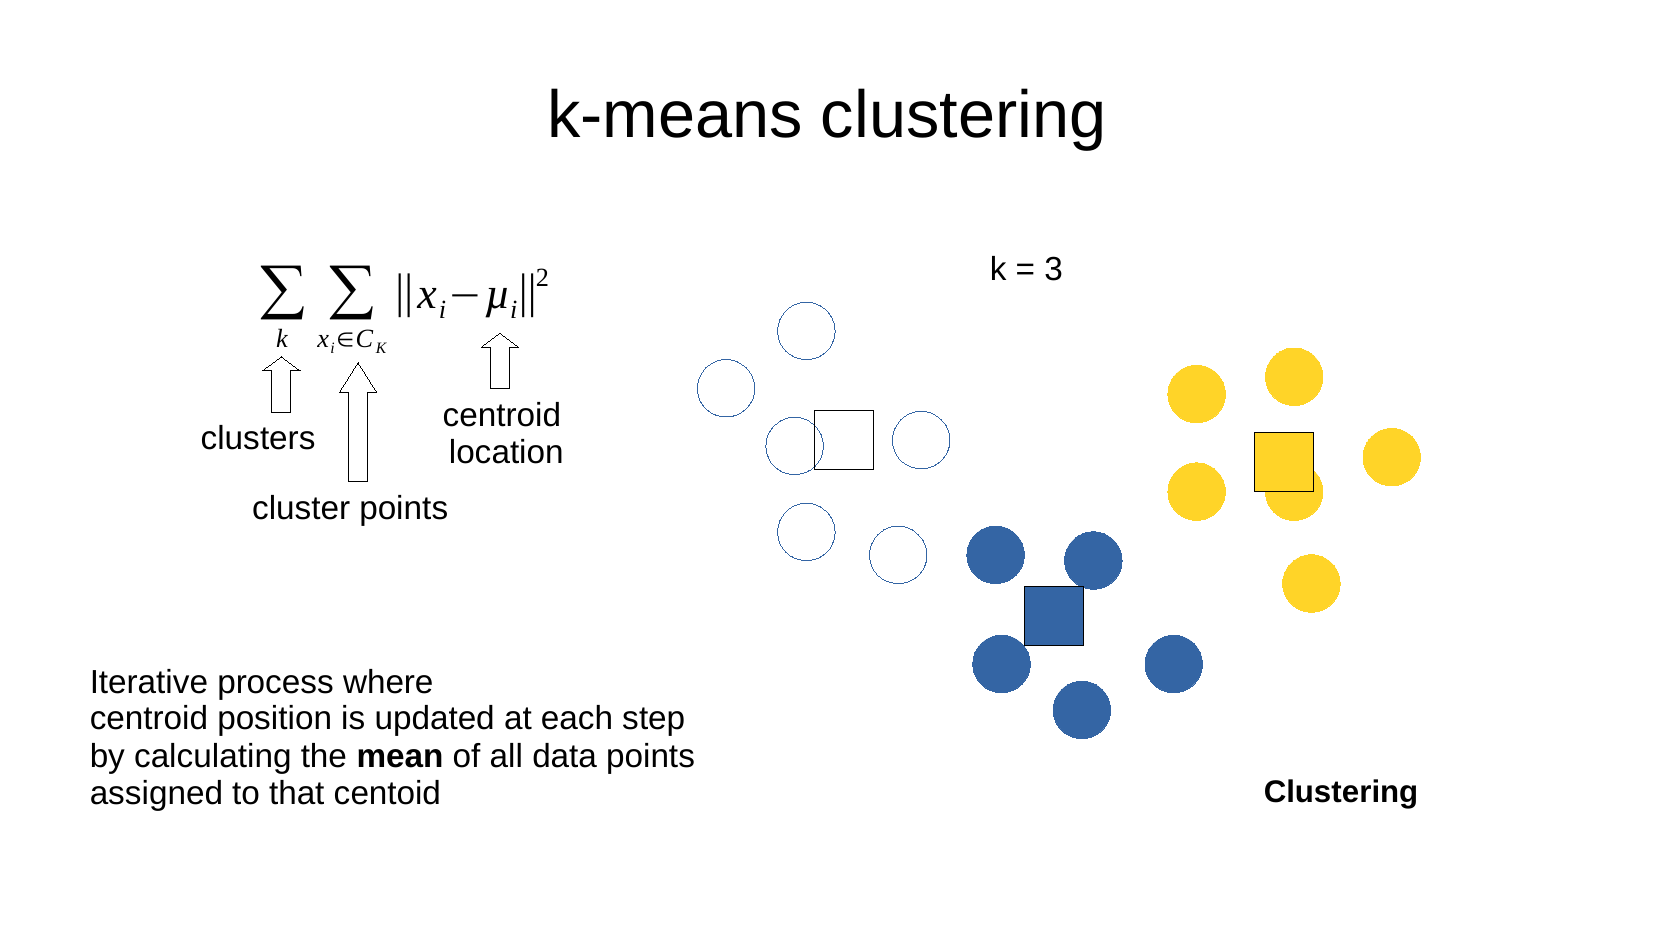

# k-means clustering
k = 3
centroid
location
clusters
cluster points
Iterative process where
centroid position is updated at each step
by calculating the mean of all data points
assigned to that centoid
Clustering